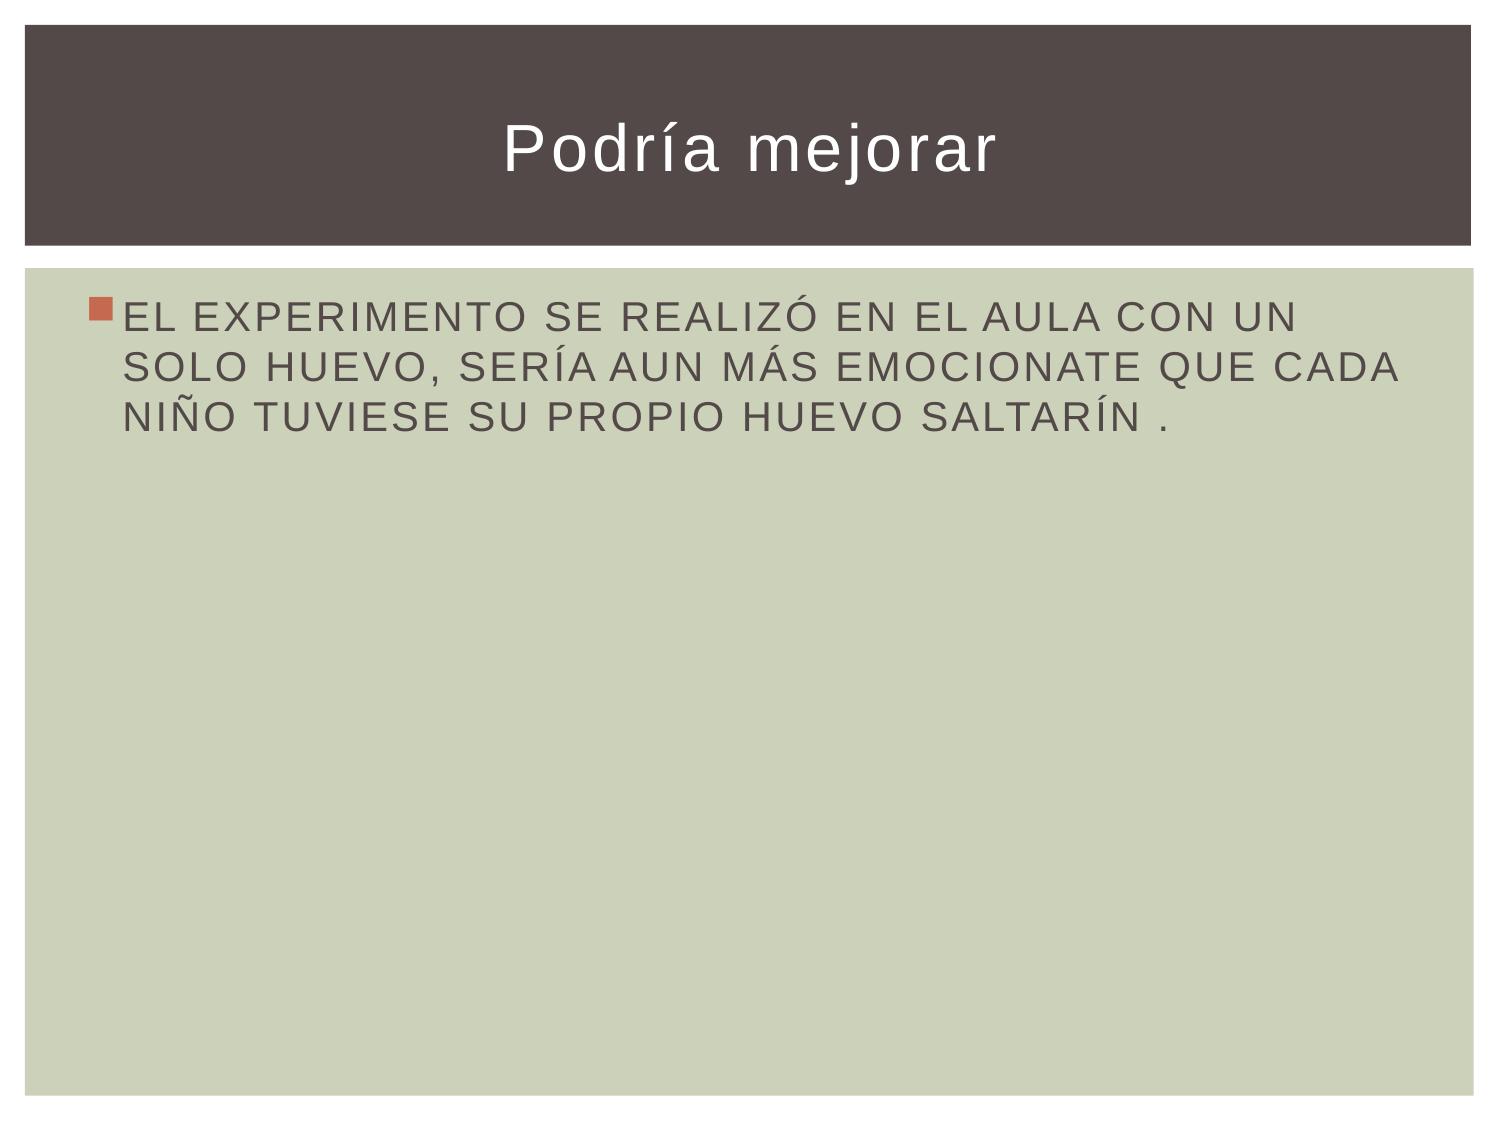

Podría mejorar
# EL EXPERIMENTO SE REALIZÓ EN EL AULA CON UN SOLO HUEVO, SERÍA AUN MÁS EMOCIONATE QUE CADA NIÑO TUVIESE SU PROPIO HUEVO SALTARÍN .